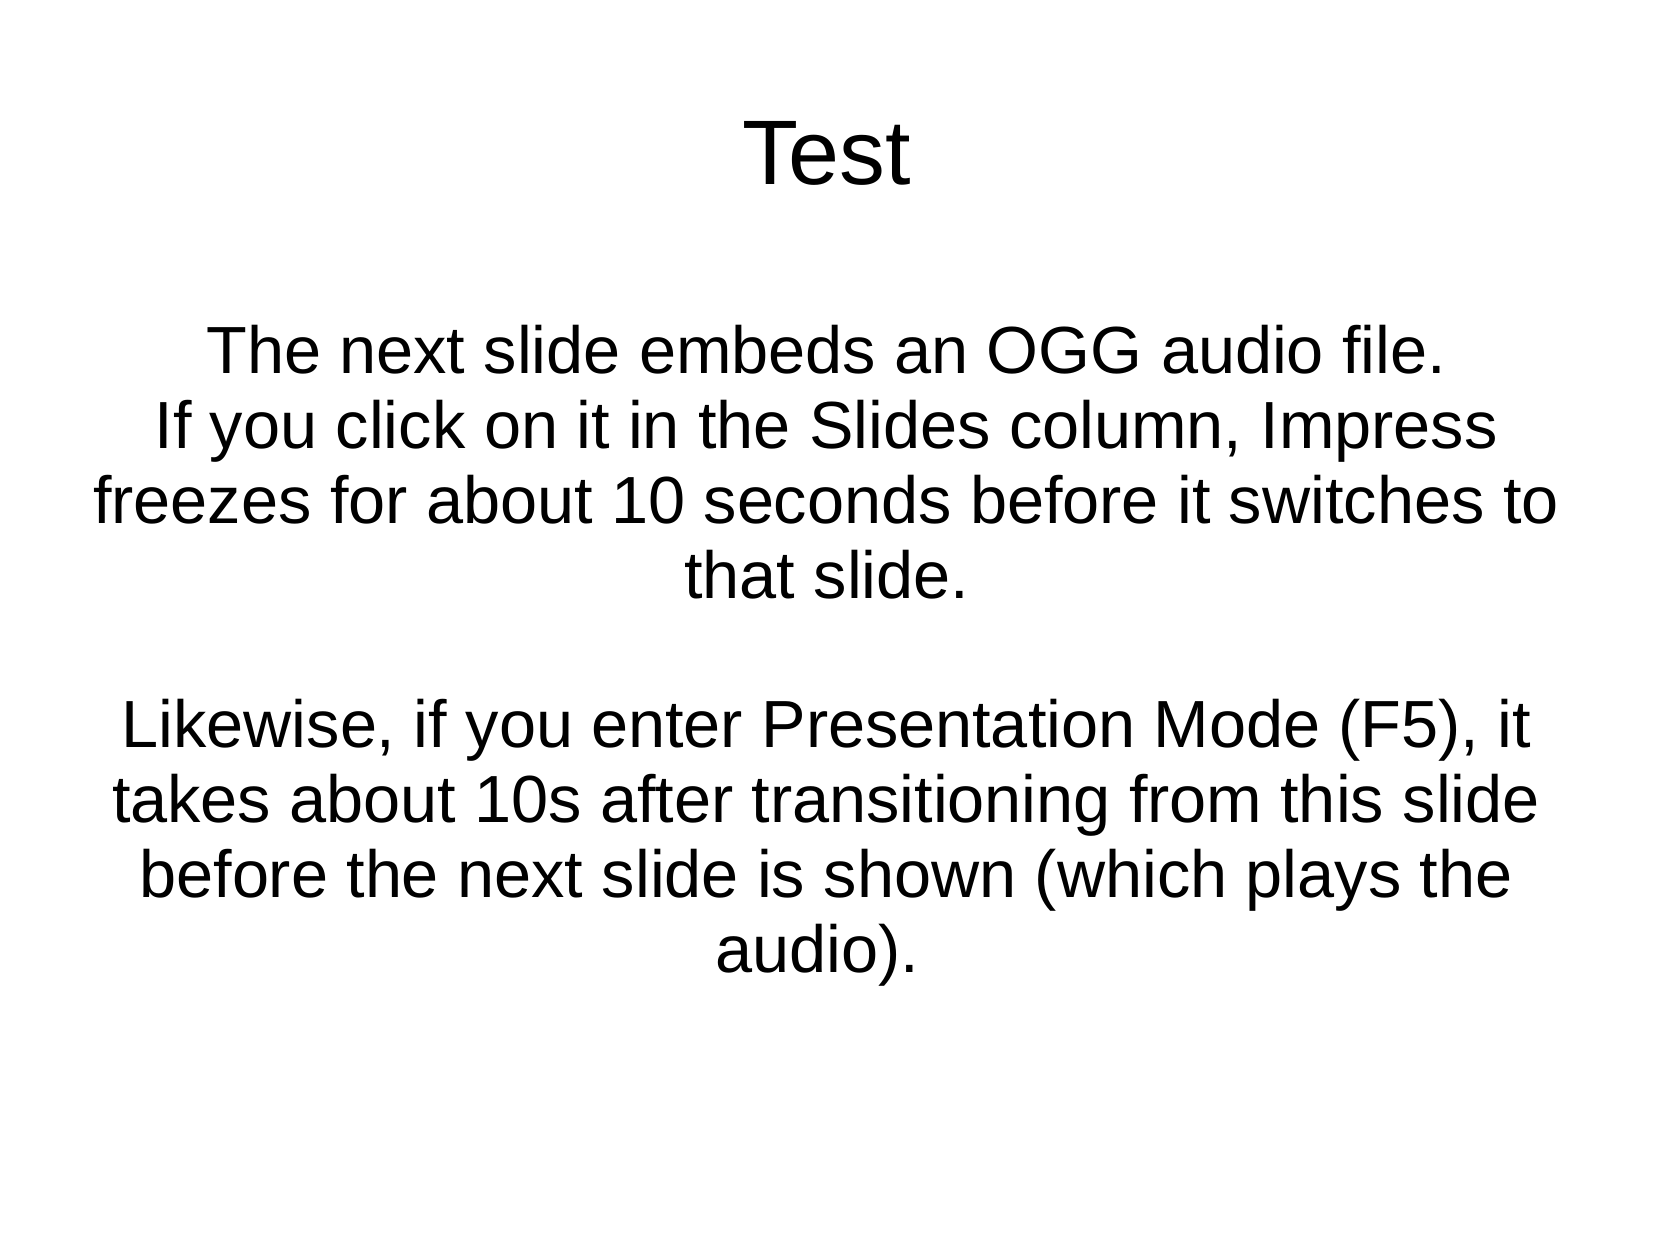

# Test
The next slide embeds an OGG audio file.
If you click on it in the Slides column, Impress freezes for about 10 seconds before it switches to that slide.
Likewise, if you enter Presentation Mode (F5), it takes about 10s after transitioning from this slide before the next slide is shown (which plays the audio).